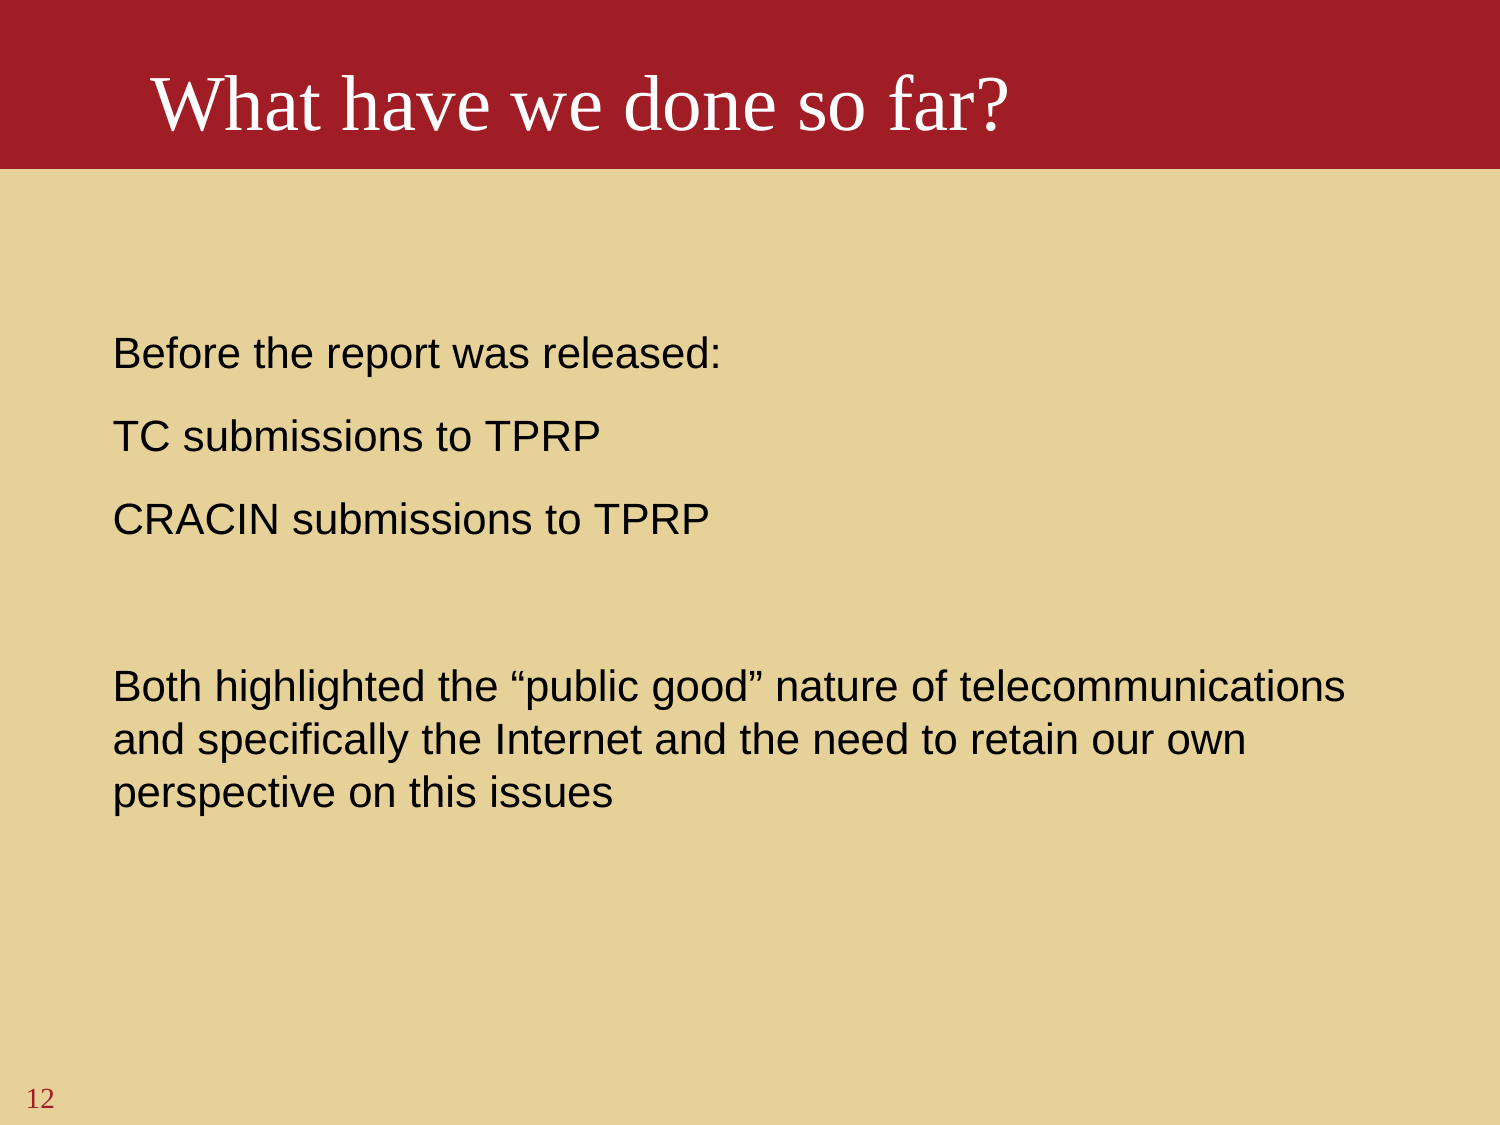

# What have we done so far?
Before the report was released:
TC submissions to TPRP
CRACIN submissions to TPRP
Both highlighted the “public good” nature of telecommunications and specifically the Internet and the need to retain our own perspective on this issues